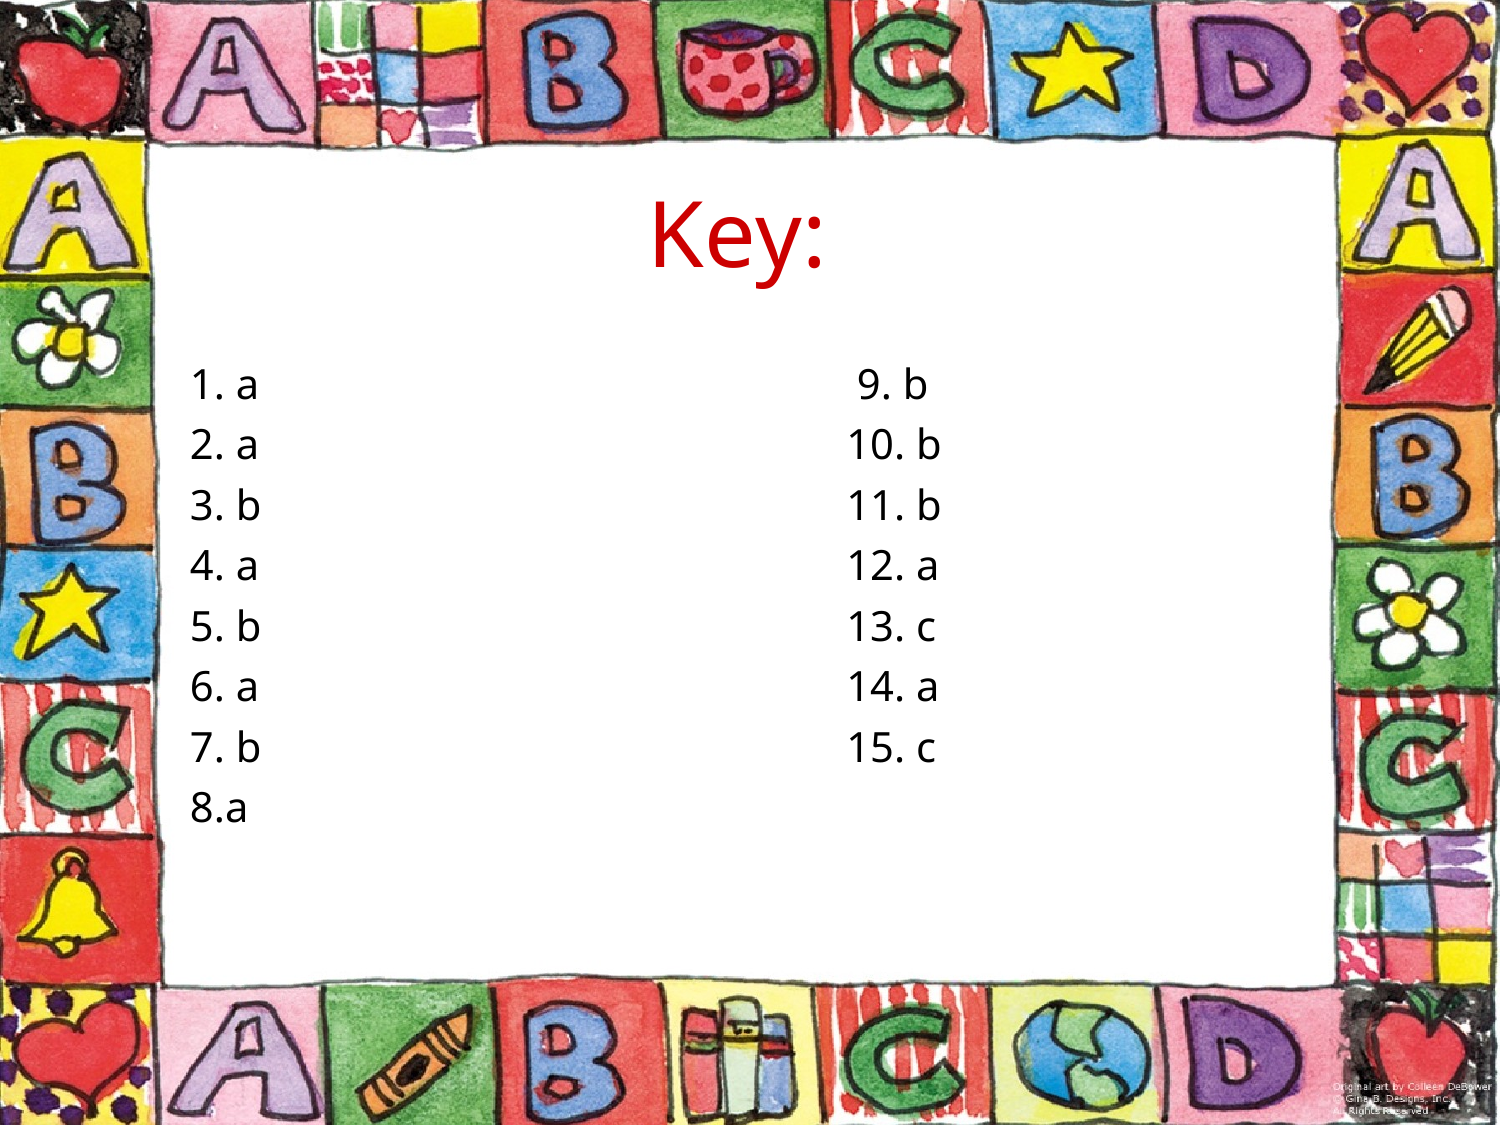

# Key:
1. a				 9. b
2. a				10. b
3. b				11. b
4. a				12. a
5. b				13. c
6. a				14. a
7. b				15. c
8.a